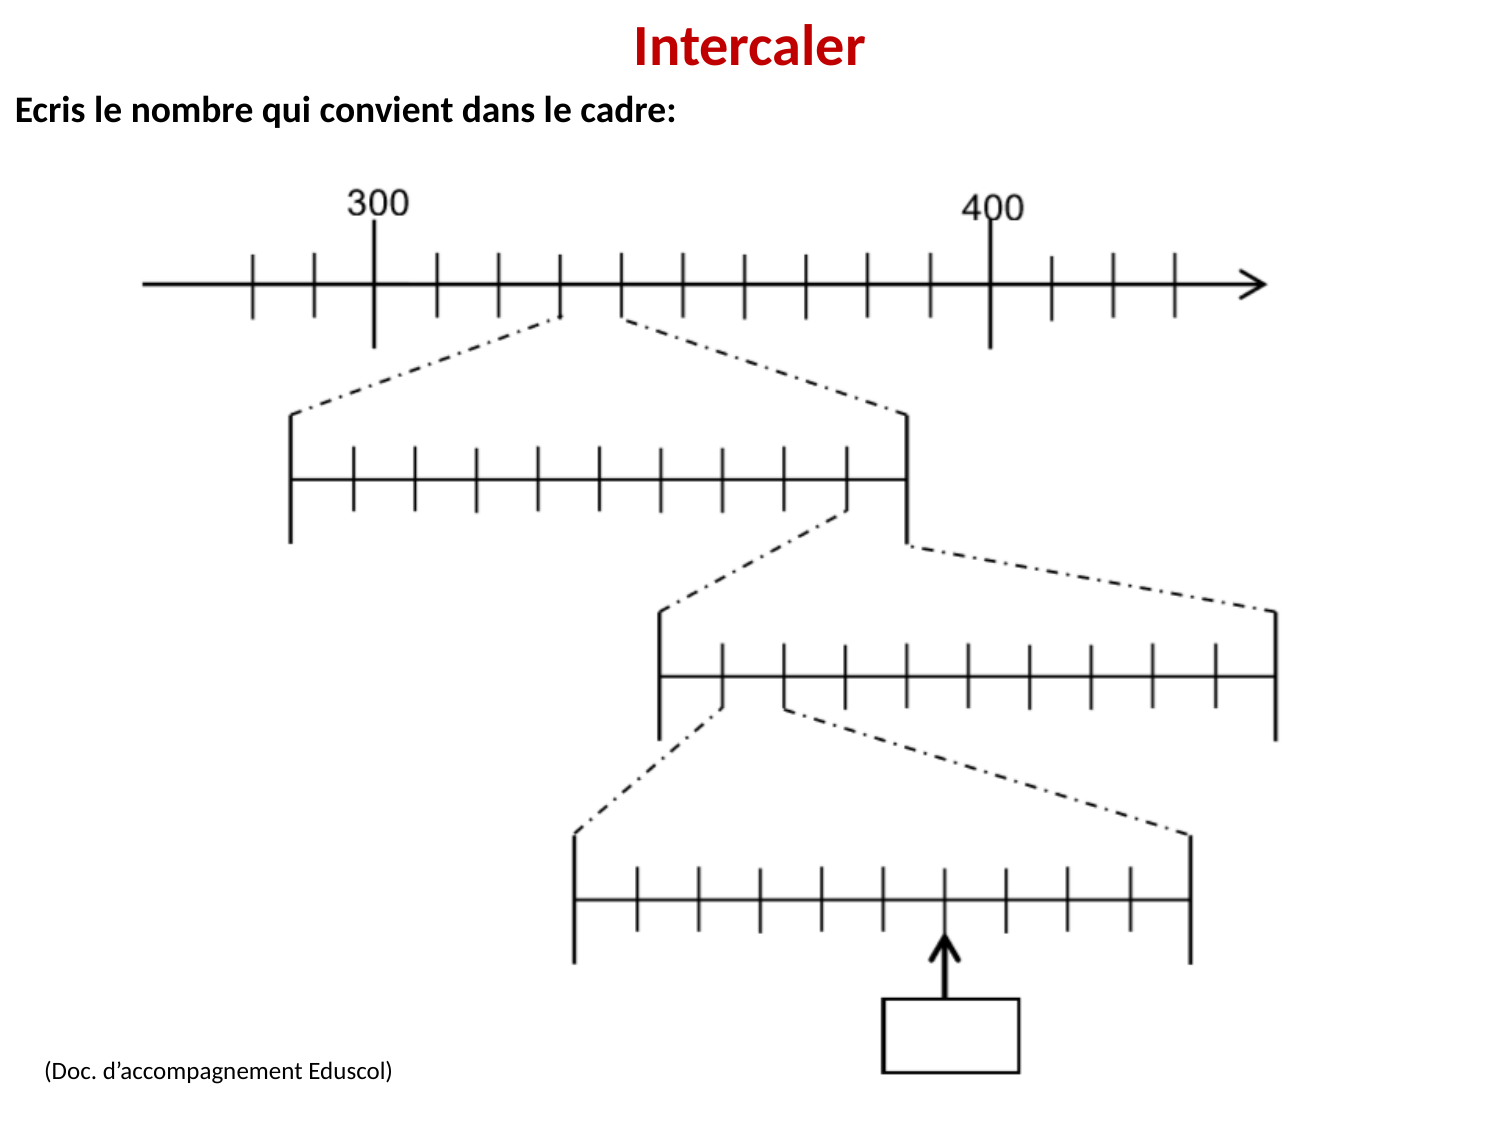

Intercaler
Ecris le nombre qui convient dans le cadre:
(Doc. d’accompagnement Eduscol)